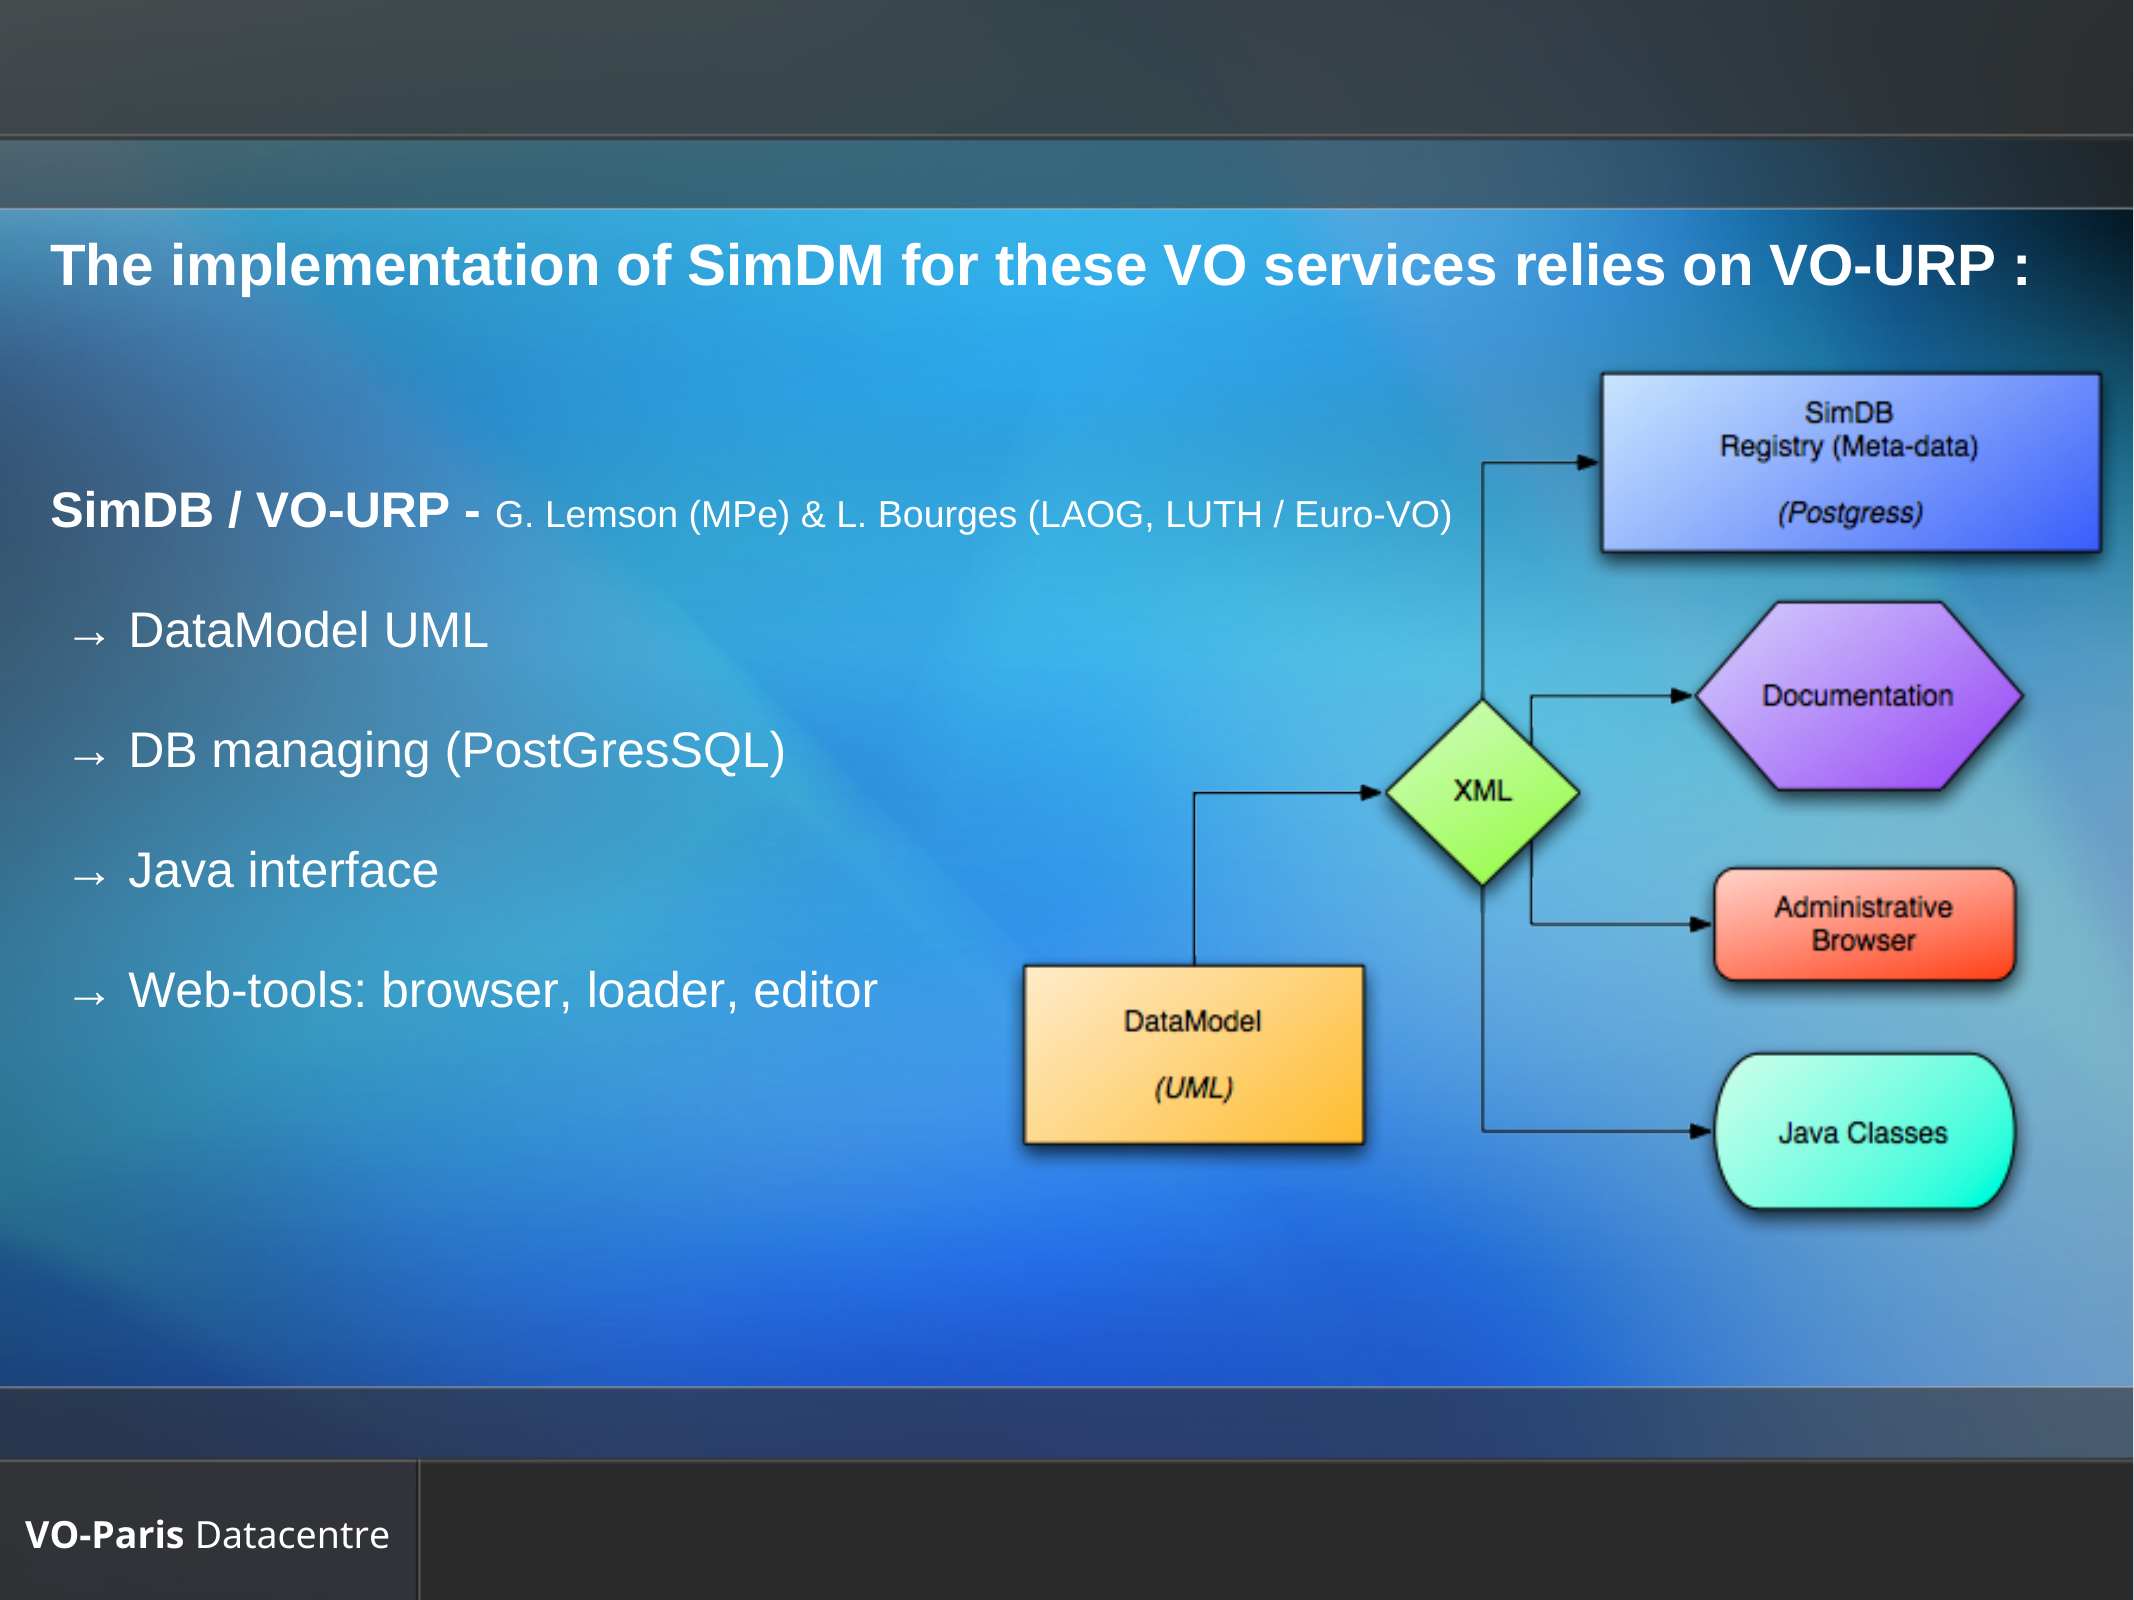

The implementation of SimDM for these VO services relies on VO-URP :
SimDB / VO-URP - G. Lemson (MPe) & L. Bourges (LAOG, LUTH / Euro-VO)‏
 → DataModel UML
 → DB managing (PostGresSQL)‏
 → Java interface
 → Web-tools: browser, loader, editor
VO-Paris Datacentre